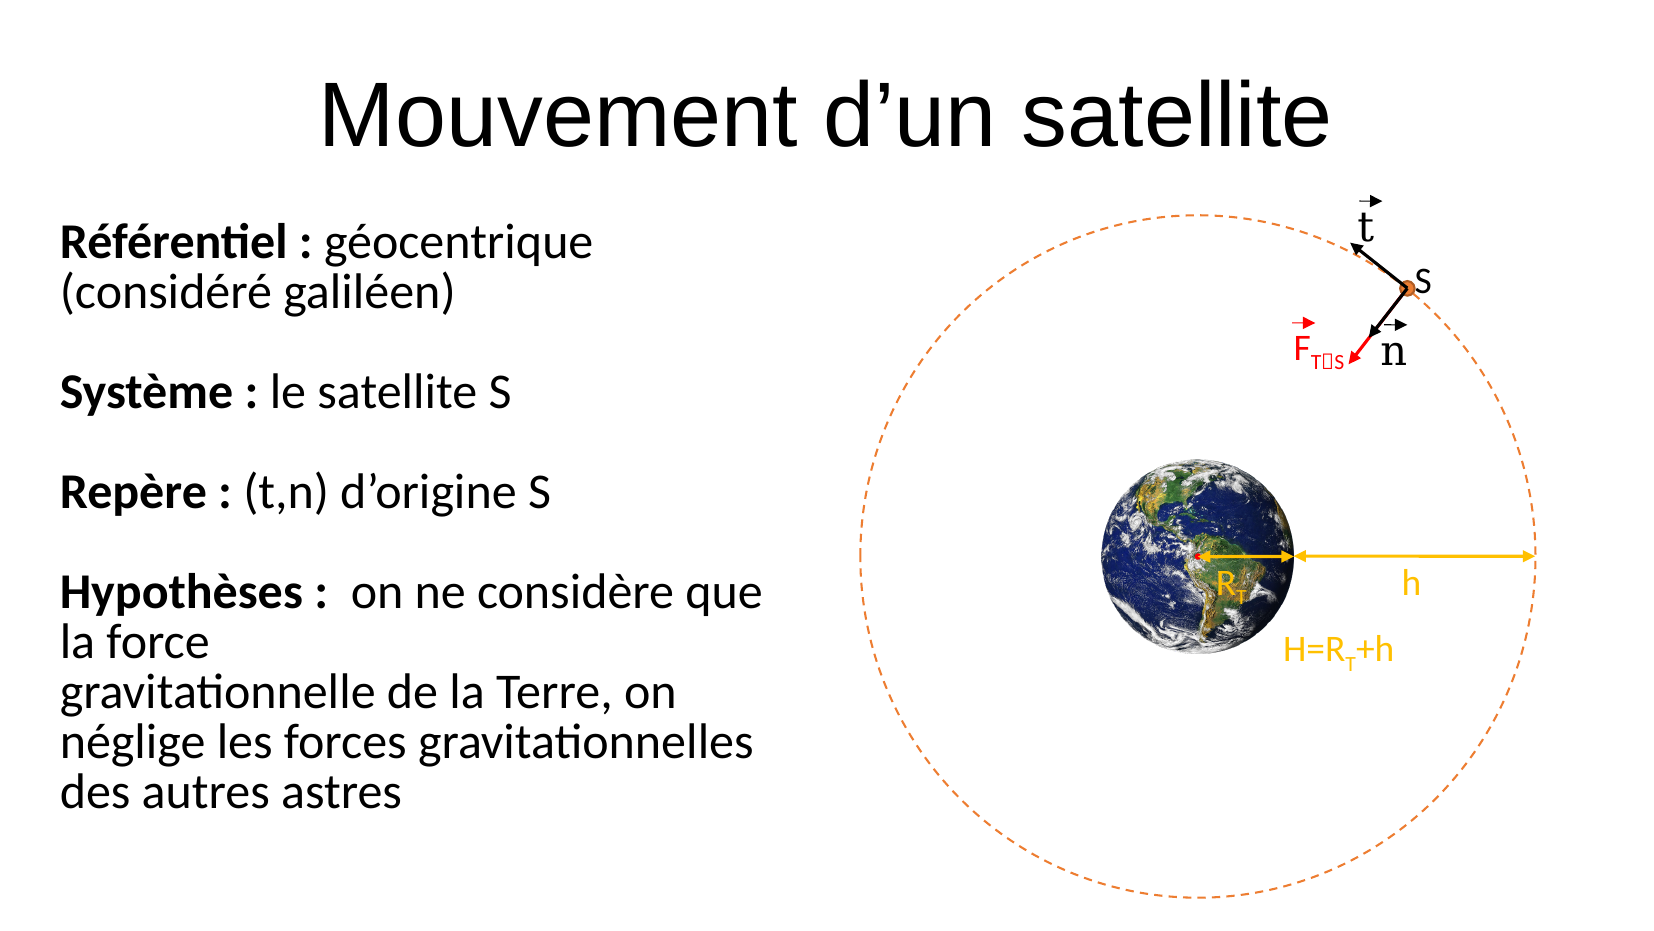

# Mouvement d’un satellite
t
Référentiel : géocentrique (considéré galiléen)
Système : le satellite S
Repère : (t,n) d’origine S
Hypothèses : on ne considère que la force
gravitationnelle de la Terre, on néglige les forces gravitationnelles des autres astres
S
FTS
n
RT
h
H=RT+h